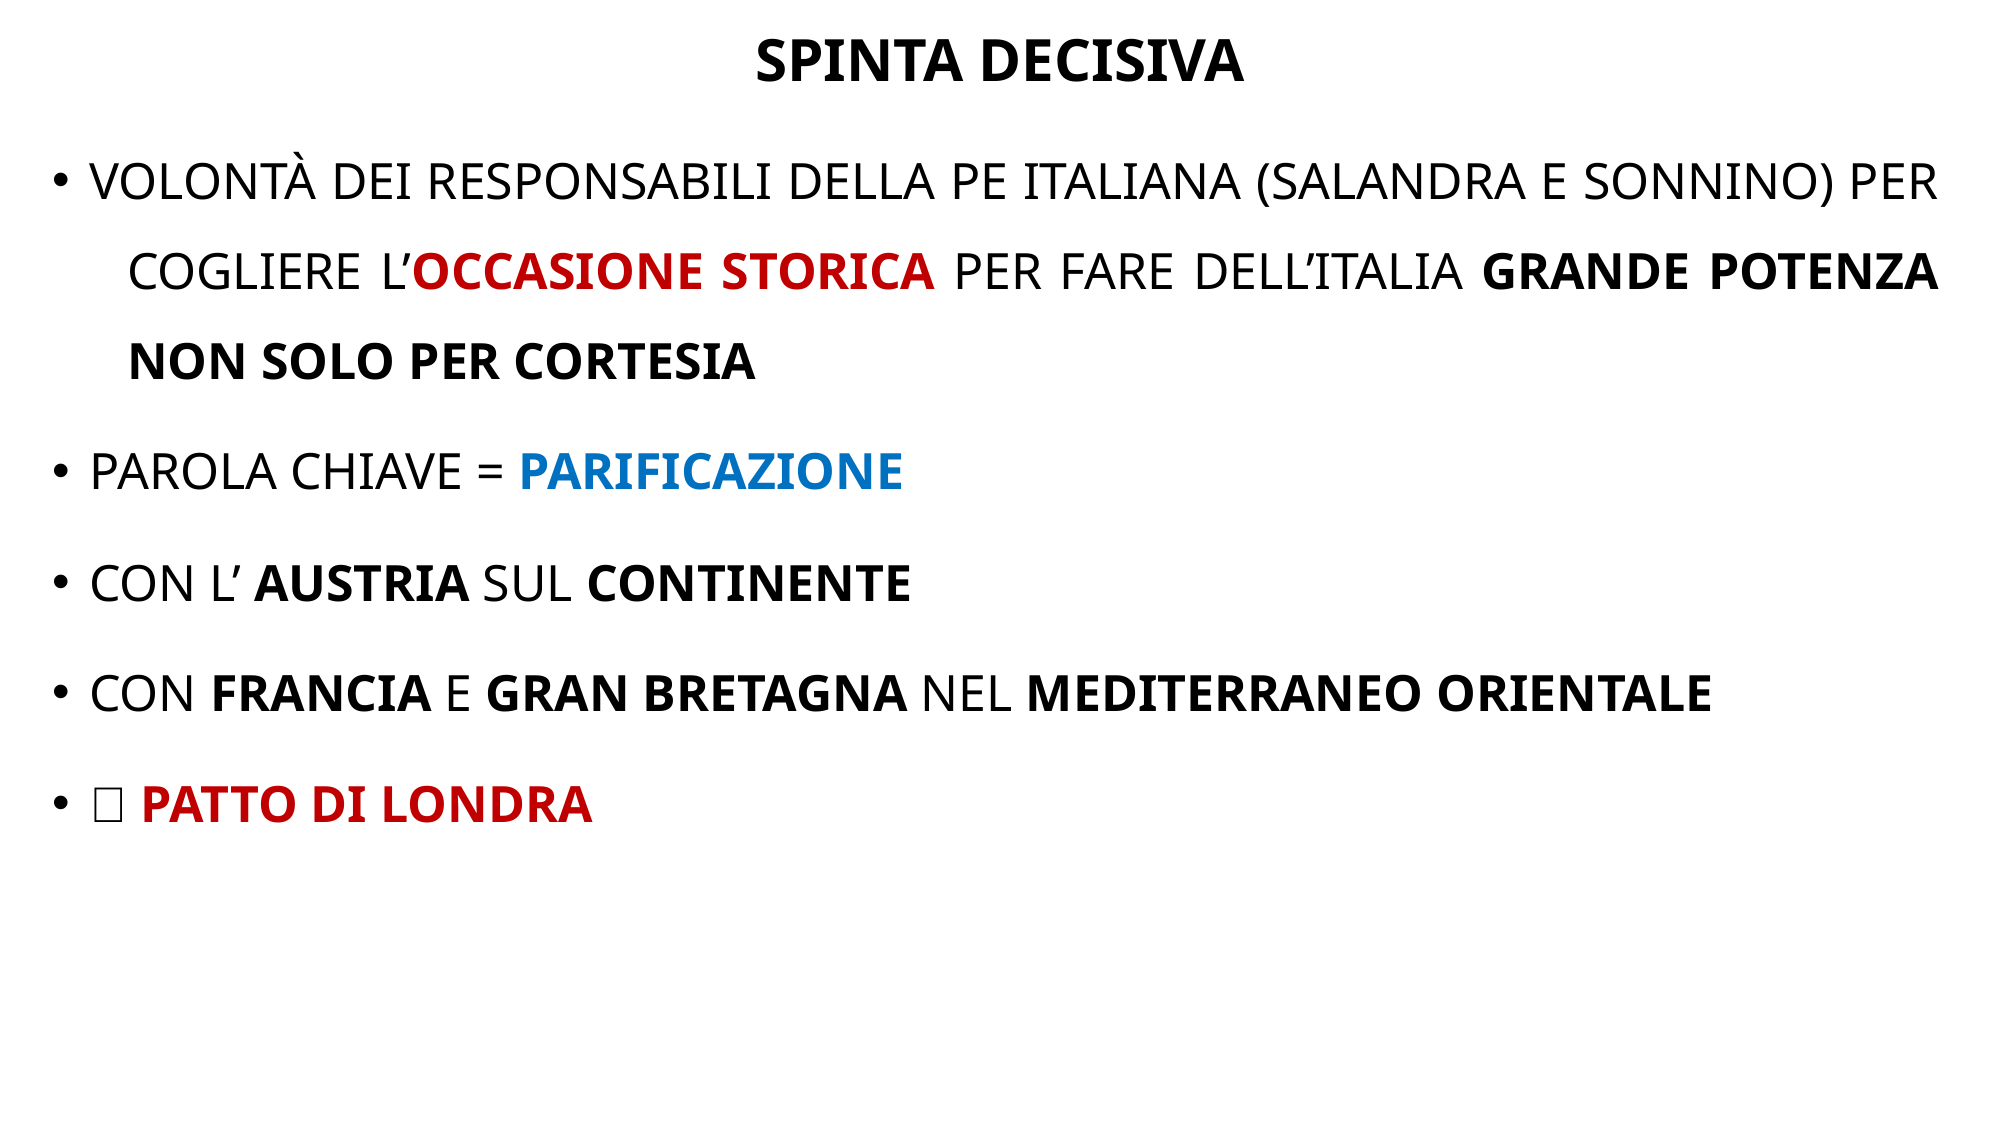

# SPINTA DECISIVA
VOLONTÀ DEI RESPONSABILI DELLA PE ITALIANA (SALANDRA E SONNINO) PER COGLIERE L’OCCASIONE STORICA PER FARE DELL’ITALIA GRANDE POTENZA NON SOLO PER CORTESIA
PAROLA CHIAVE = PARIFICAZIONE
CON L’ AUSTRIA SUL CONTINENTE
CON FRANCIA E GRAN BRETAGNA NEL MEDITERRANEO ORIENTALE
 PATTO DI LONDRA